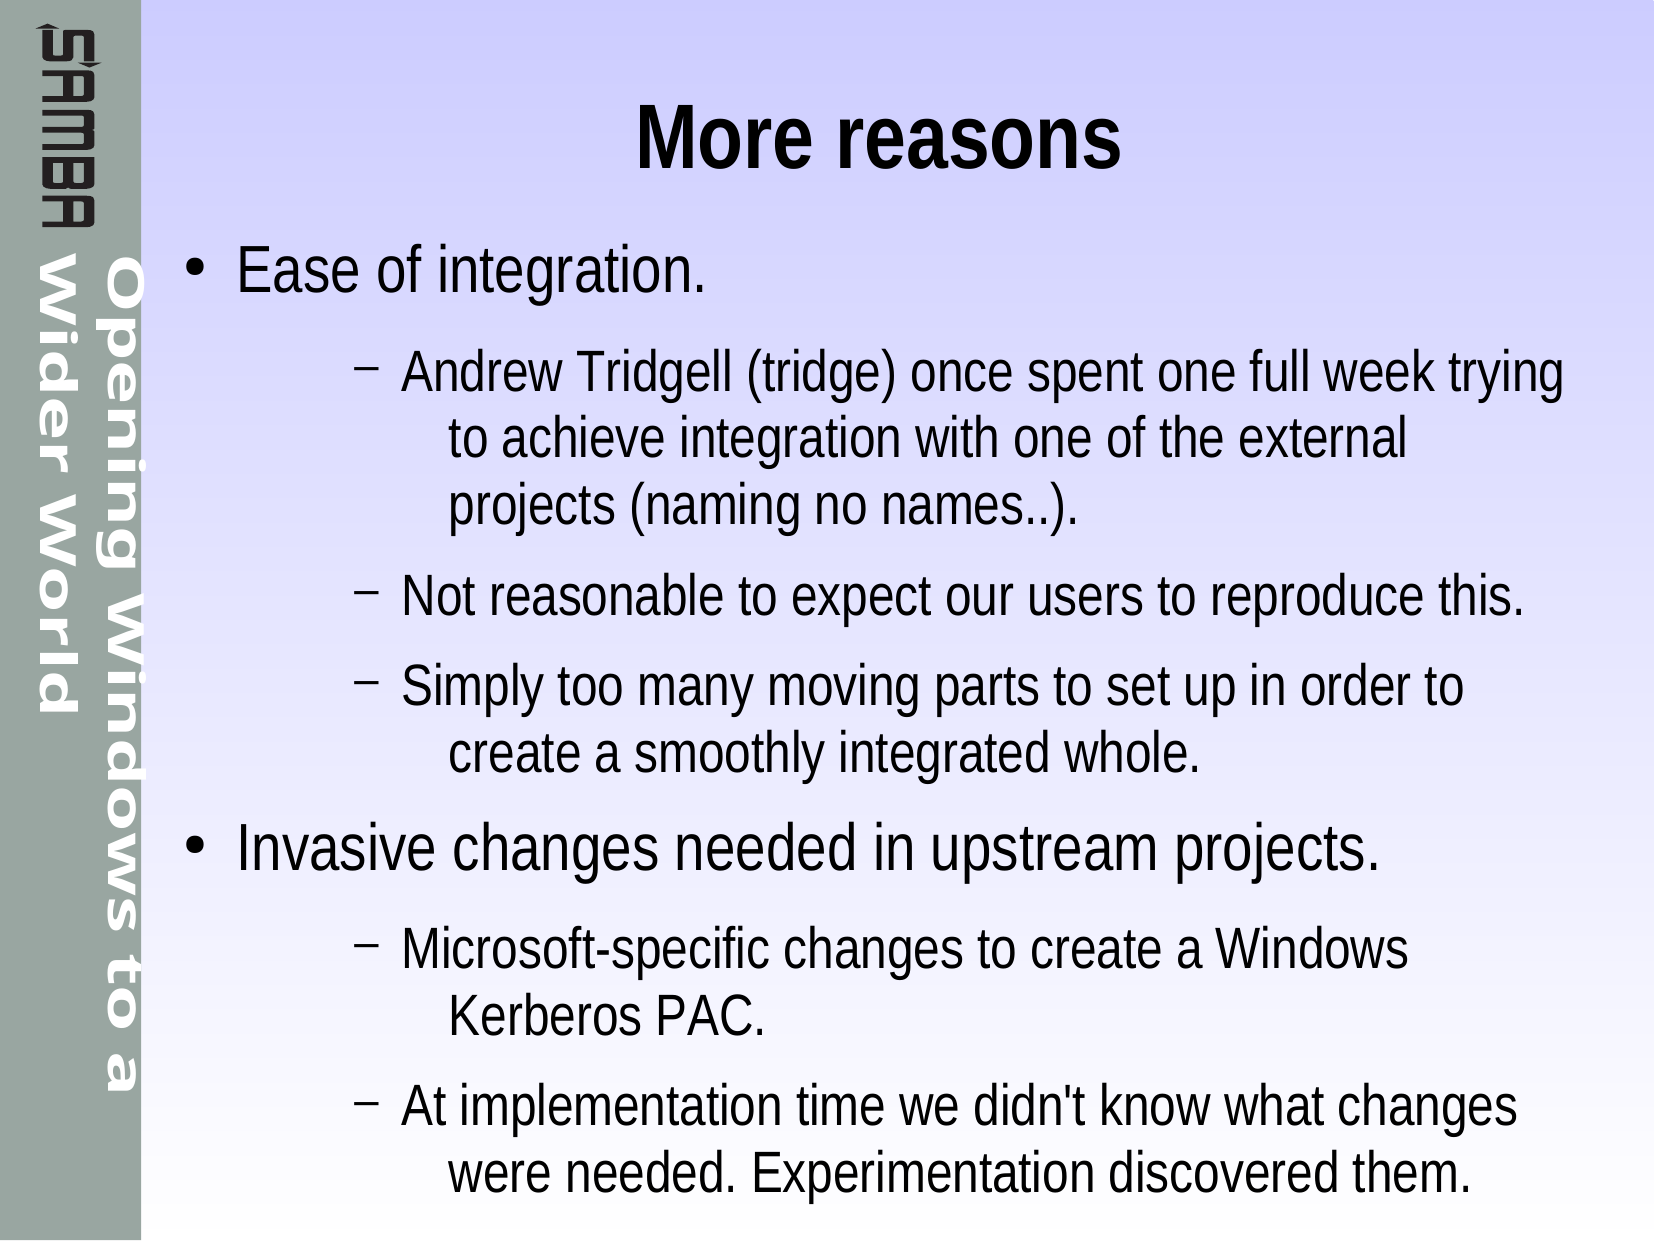

# More reasons
Ease of integration.
Andrew Tridgell (tridge) once spent one full week trying to achieve integration with one of the external projects (naming no names..).
Not reasonable to expect our users to reproduce this.
Simply too many moving parts to set up in order to create a smoothly integrated whole.
Invasive changes needed in upstream projects.
Microsoft-specific changes to create a Windows Kerberos PAC.
At implementation time we didn't know what changes were needed. Experimentation discovered them.